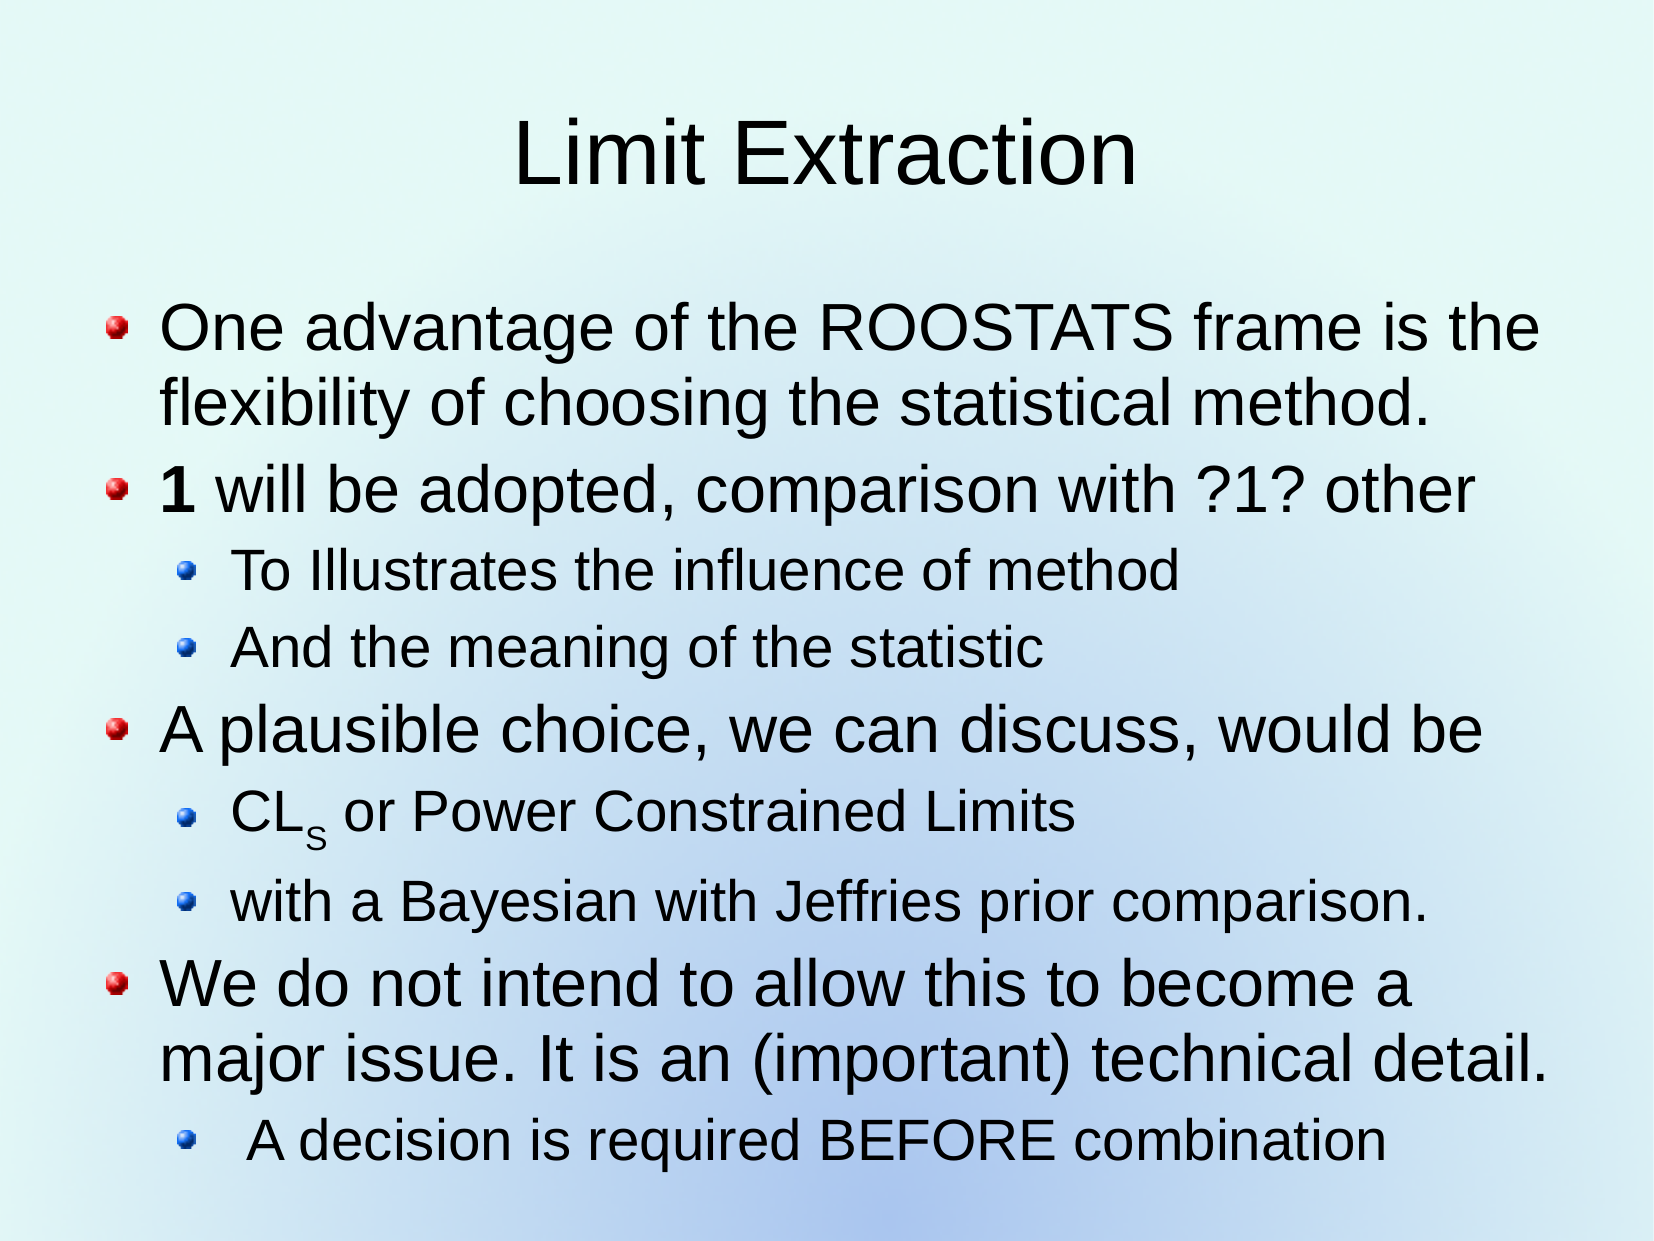

# Limit Extraction
One advantage of the ROOSTATS frame is the flexibility of choosing the statistical method.
1 will be adopted, comparison with ?1? other
To Illustrates the influence of method
And the meaning of the statistic
A plausible choice, we can discuss, would be
CLS or Power Constrained Limits
with a Bayesian with Jeffries prior comparison.
We do not intend to allow this to become a major issue. It is an (important) technical detail.
 A decision is required BEFORE combination